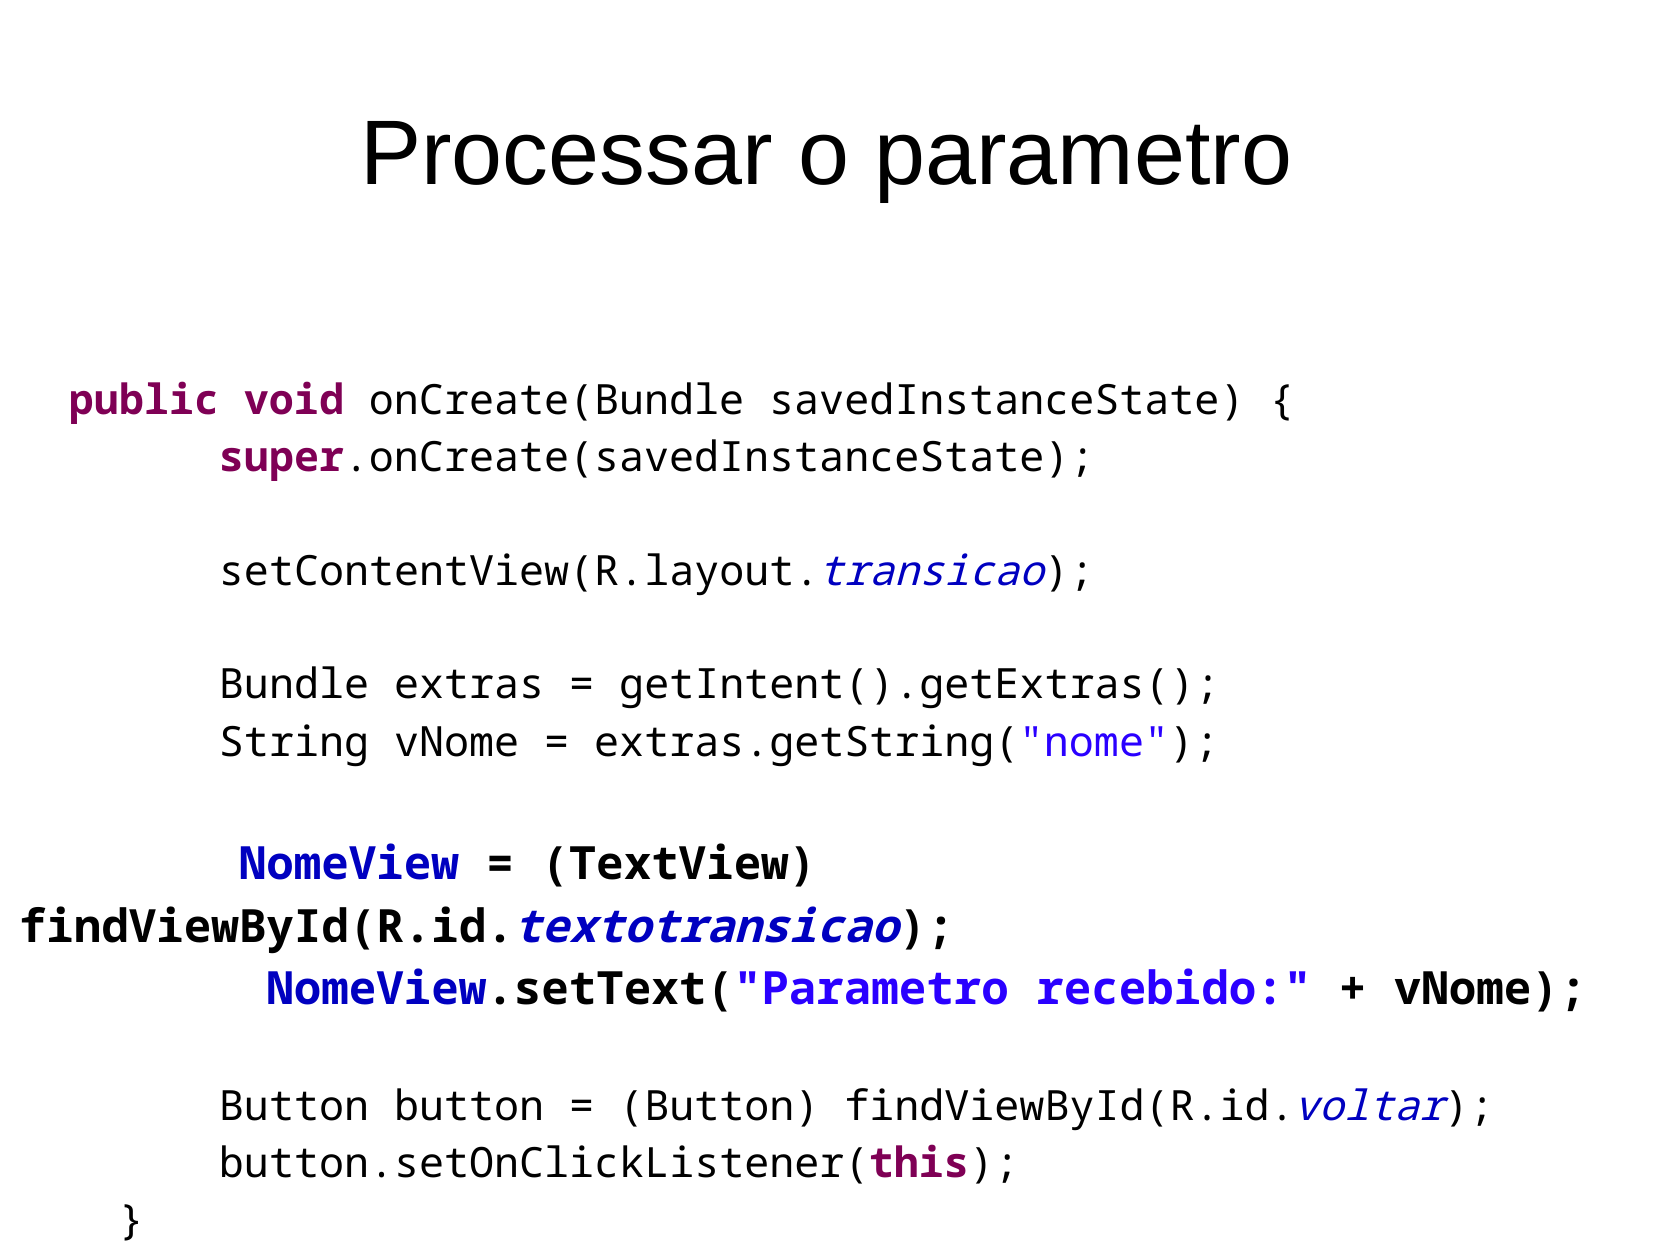

# Processar o parametro
 public void onCreate(Bundle savedInstanceState) {
 super.onCreate(savedInstanceState);
 setContentView(R.layout.transicao);
 Bundle extras = getIntent().getExtras();
 String vNome = extras.getString("nome");
 NomeView = (TextView) findViewById(R.id.textotransicao);
 NomeView.setText("Parametro recebido:" + vNome);
 Button button = (Button) findViewById(R.id.voltar);
 button.setOnClickListener(this);
 }